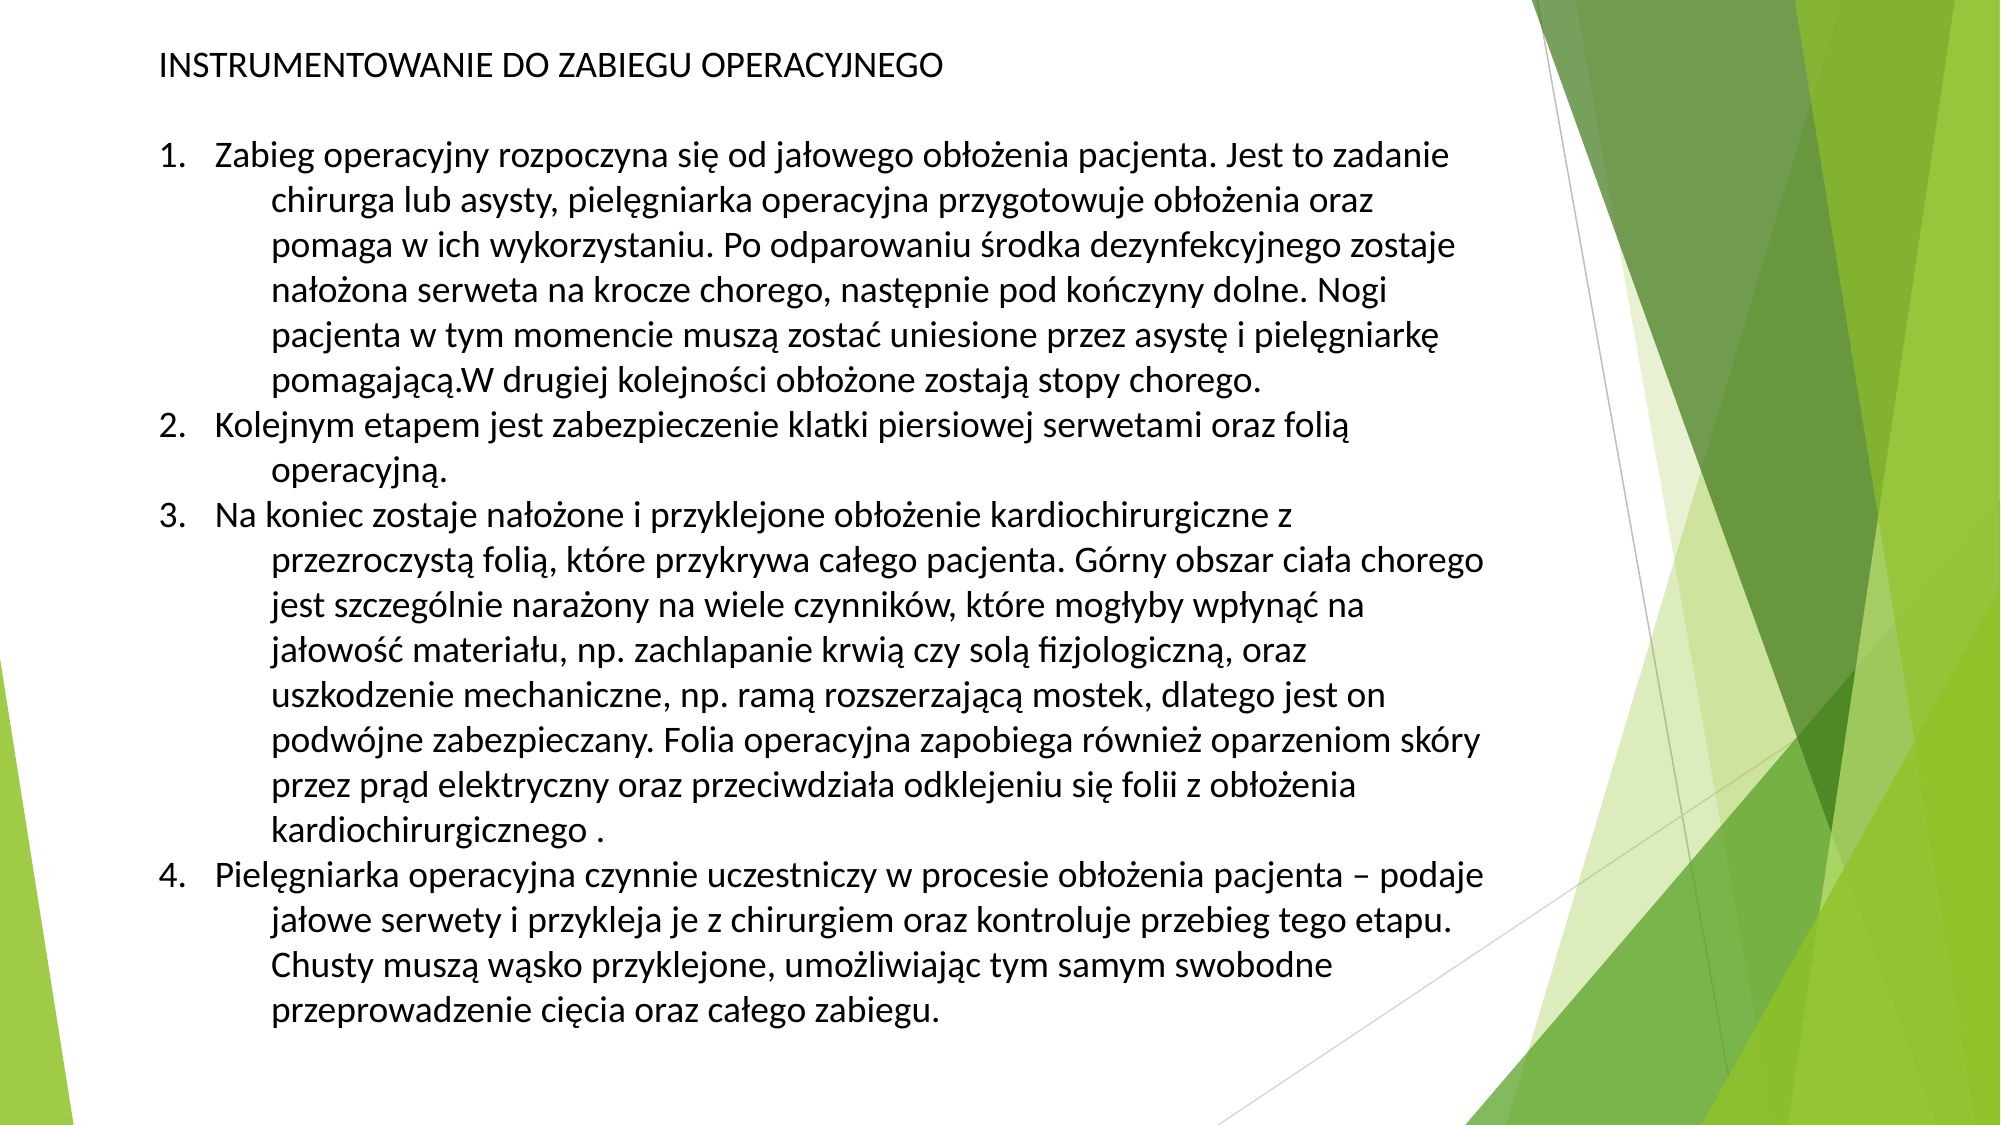

INSTRUMENTOWANIE DO ZABIEGU OPERACYJNEGO
Zabieg operacyjny rozpoczyna się od jałowego obłożenia pacjenta. Jest to zadanie chirurga lub asysty, pielęgniarka operacyjna przygotowuje obłożenia oraz pomaga w ich wykorzystaniu. Po odparowaniu środka dezynfekcyjnego zostaje nałożona serweta na krocze chorego, następnie pod kończyny dolne. Nogi pacjenta w tym momencie muszą zostać uniesione przez asystę i pielęgniarkę pomagającą.W drugiej kolejności obłożone zostają stopy chorego.
Kolejnym etapem jest zabezpieczenie klatki piersiowej serwetami oraz folią operacyjną.
Na koniec zostaje nałożone i przyklejone obłożenie kardiochirurgiczne z przezroczystą folią, które przykrywa całego pacjenta. Górny obszar ciała chorego jest szczególnie narażony na wiele czynników, które mogłyby wpłynąć na jałowość materiału, np. zachlapanie krwią czy solą fizjologiczną, oraz uszkodzenie mechaniczne, np. ramą rozszerzającą mostek, dlatego jest on podwójne zabezpieczany. Folia operacyjna zapobiega również oparzeniom skóry przez prąd elektryczny oraz przeciwdziała odklejeniu się folii z obłożenia kardiochirurgicznego .
Pielęgniarka operacyjna czynnie uczestniczy w procesie obłożenia pacjenta – podaje jałowe serwety i przykleja je z chirurgiem oraz kontroluje przebieg tego etapu. Chusty muszą wąsko przyklejone, umożliwiając tym samym swobodne przeprowadzenie cięcia oraz całego zabiegu.